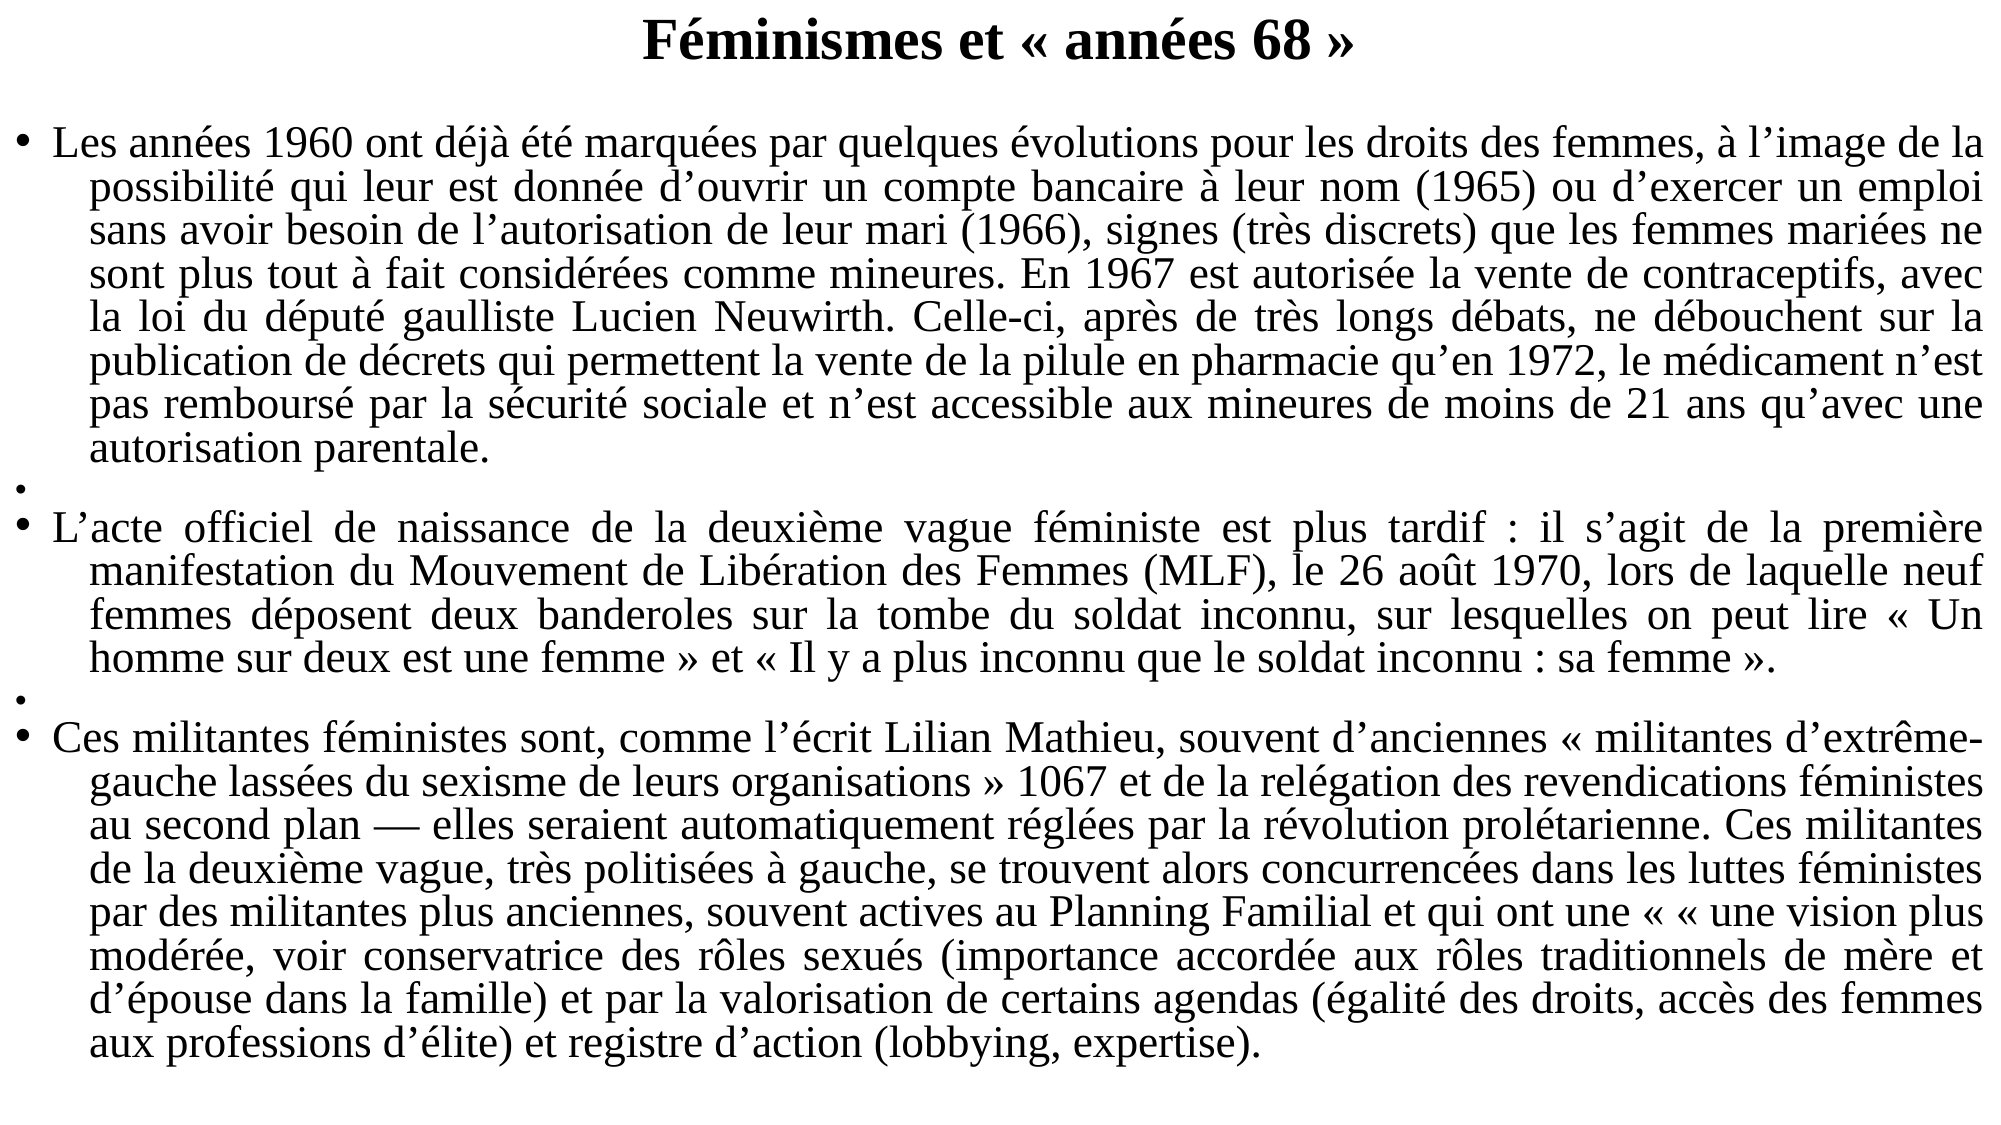

# Féminismes et « années 68 »
Les années 1960 ont déjà été marquées par quelques évolutions pour les droits des femmes, à l’image de la possibilité qui leur est donnée d’ouvrir un compte bancaire à leur nom (1965) ou d’exercer un emploi sans avoir besoin de l’autorisation de leur mari (1966), signes (très discrets) que les femmes mariées ne sont plus tout à fait considérées comme mineures. En 1967 est autorisée la vente de contraceptifs, avec la loi du député gaulliste Lucien Neuwirth. Celle-ci, après de très longs débats, ne débouchent sur la publication de décrets qui permettent la vente de la pilule en pharmacie qu’en 1972, le médicament n’est pas remboursé par la sécurité sociale et n’est accessible aux mineures de moins de 21 ans qu’avec une autorisation parentale.
L’acte officiel de naissance de la deuxième vague féministe est plus tardif : il s’agit de la première manifestation du Mouvement de Libération des Femmes (MLF), le 26 août 1970, lors de laquelle neuf femmes déposent deux banderoles sur la tombe du soldat inconnu, sur lesquelles on peut lire « Un homme sur deux est une femme » et « Il y a plus inconnu que le soldat inconnu : sa femme ».
Ces militantes féministes sont, comme l’écrit Lilian Mathieu, souvent d’anciennes « militantes d’extrême-gauche lassées du sexisme de leurs organisations » 1067 et de la relégation des revendications féministes au second plan — elles seraient automatiquement réglées par la révolution prolétarienne. Ces militantes de la deuxième vague, très politisées à gauche, se trouvent alors concurrencées dans les luttes féministes par des militantes plus anciennes, souvent actives au Planning Familial et qui ont une « « une vision plus modérée, voir conservatrice des rôles sexués (importance accordée aux rôles traditionnels de mère et d’épouse dans la famille) et par la valorisation de certains agendas (égalité des droits, accès des femmes aux professions d’élite) et registre d’action (lobbying, expertise).